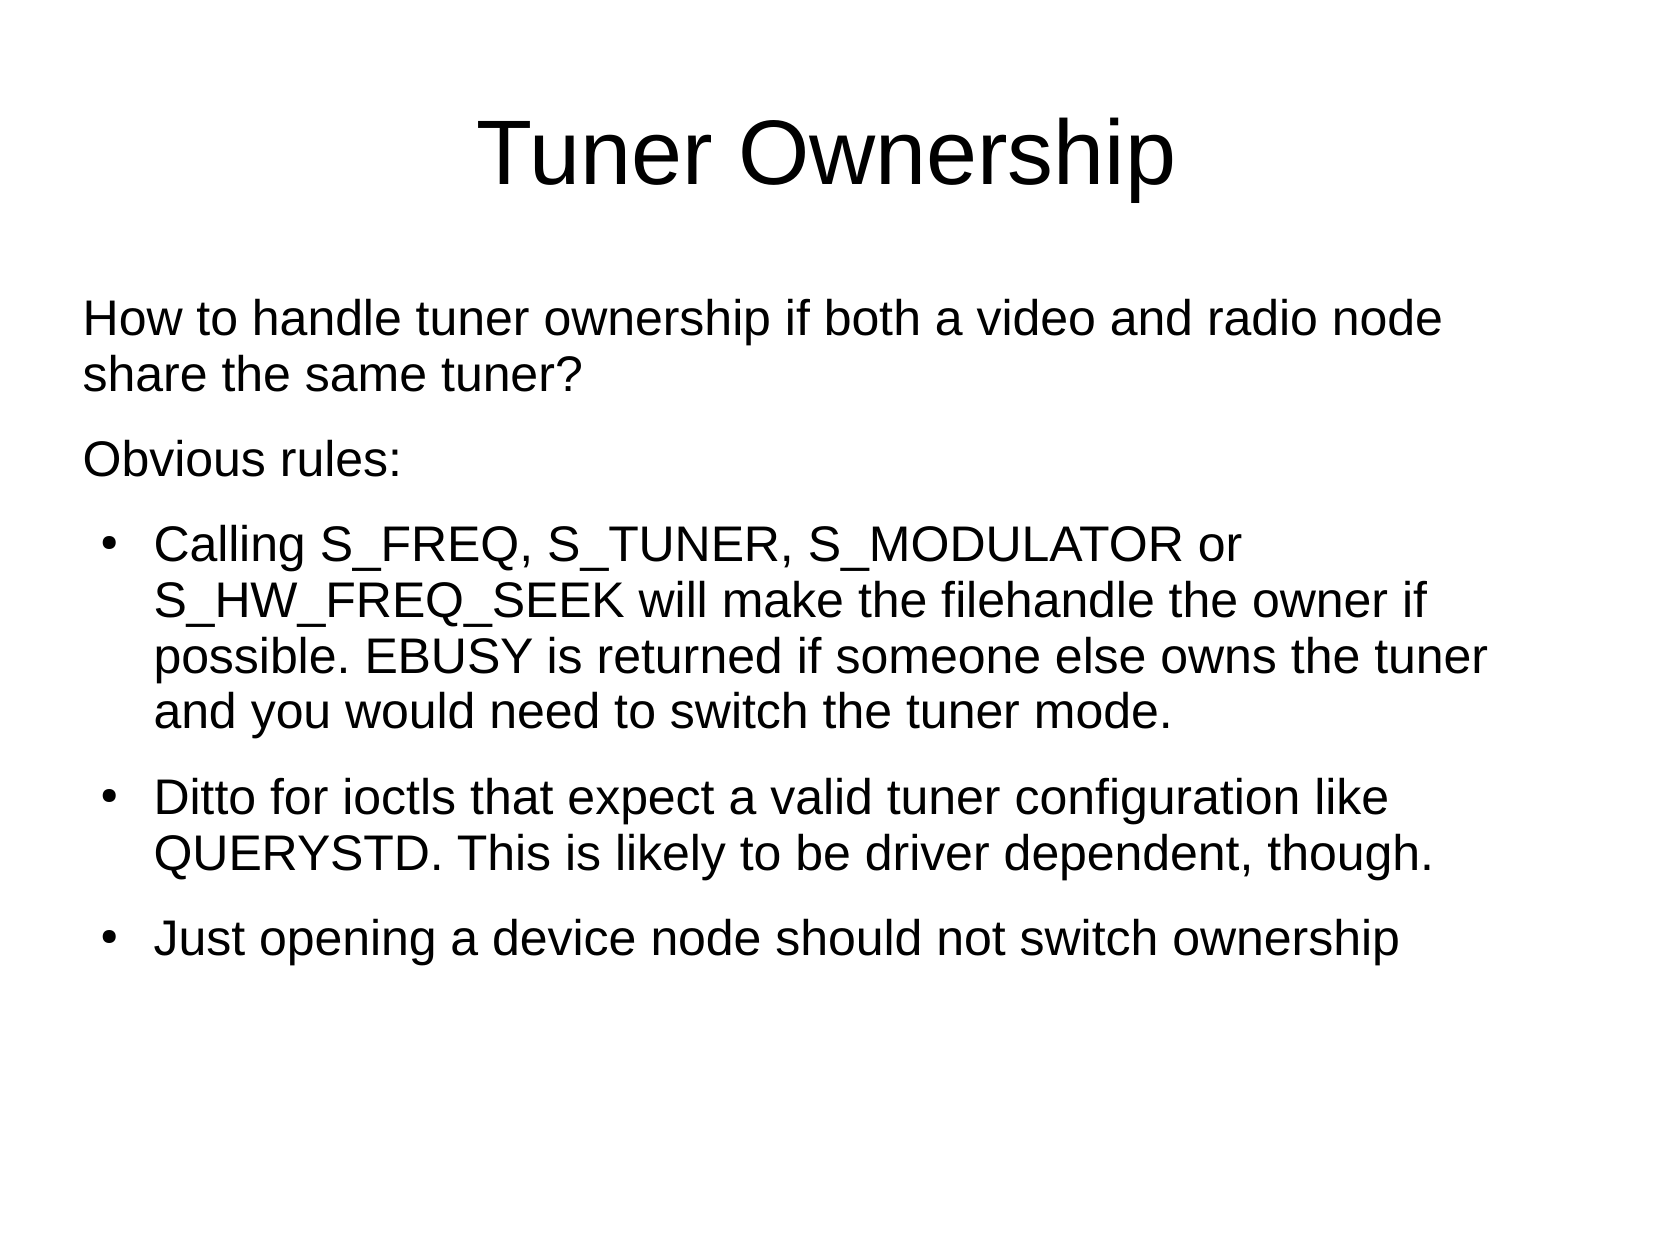

# Tuner Ownership
How to handle tuner ownership if both a video and radio node share the same tuner?
Obvious rules:
Calling S_FREQ, S_TUNER, S_MODULATOR or S_HW_FREQ_SEEK will make the filehandle the owner if possible. EBUSY is returned if someone else owns the tuner and you would need to switch the tuner mode.
Ditto for ioctls that expect a valid tuner configuration like QUERYSTD. This is likely to be driver dependent, though.
Just opening a device node should not switch ownership